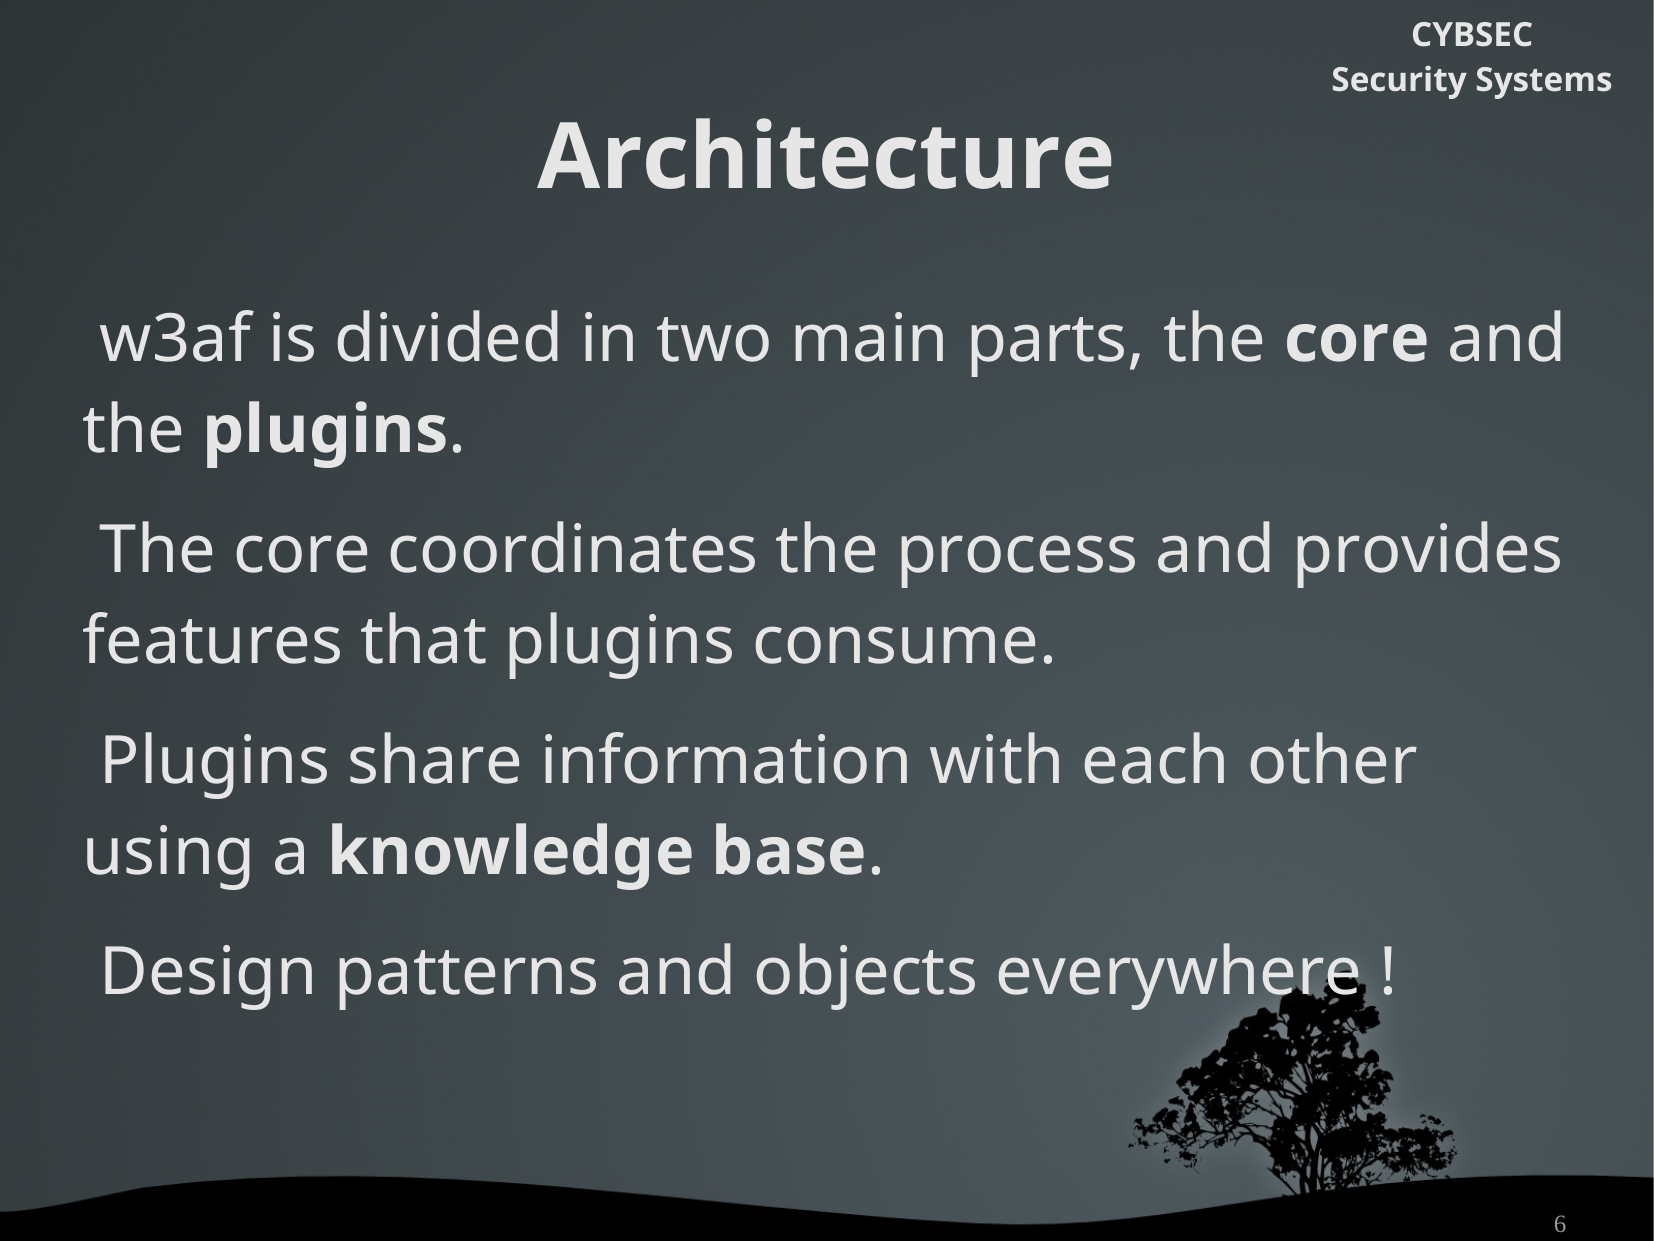

CYBSEC
Security Systems
# Architecture
 w3af is divided in two main parts, the core and the plugins.
 The core coordinates the process and provides features that plugins consume.
 Plugins share information with each other using a knowledge base.
 Design patterns and objects everywhere !
6